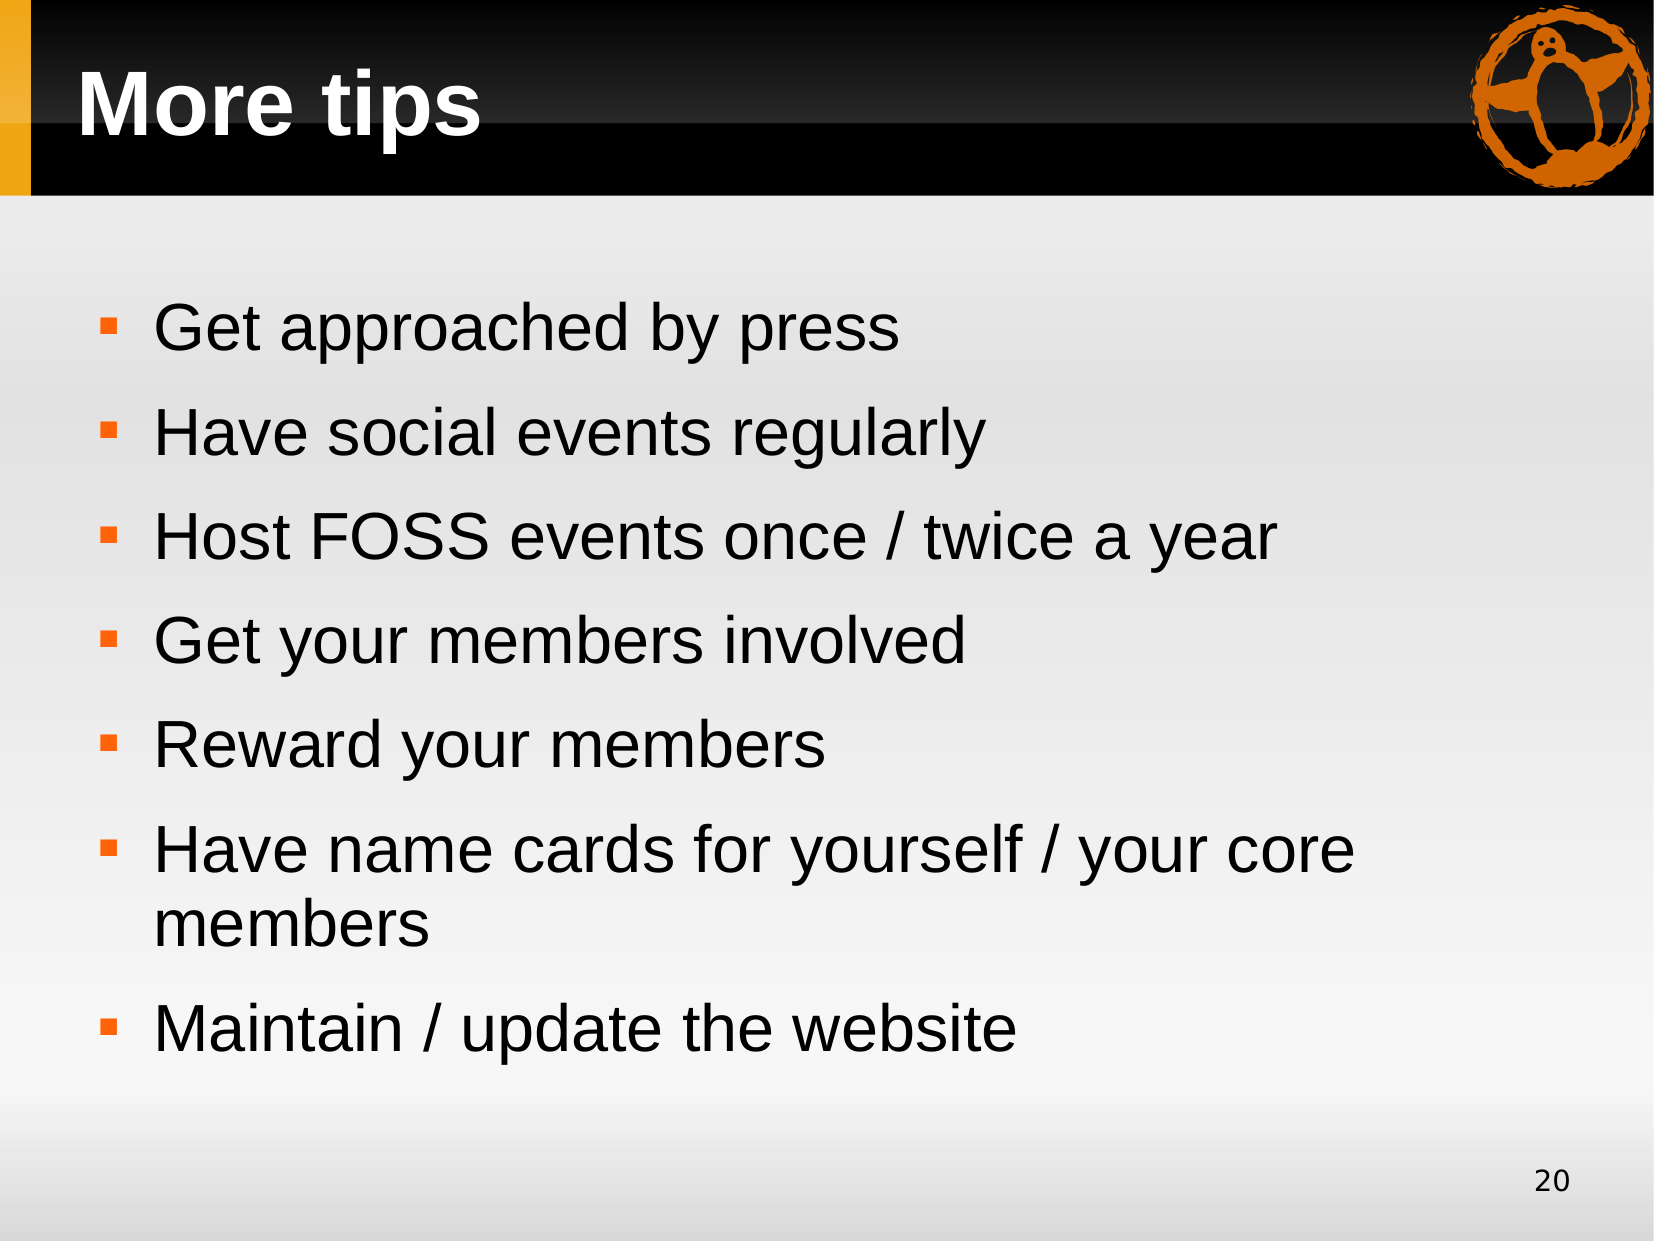

# More tips
Get approached by press
Have social events regularly
Host FOSS events once / twice a year
Get your members involved
Reward your members
Have name cards for yourself / your core members
Maintain / update the website
20